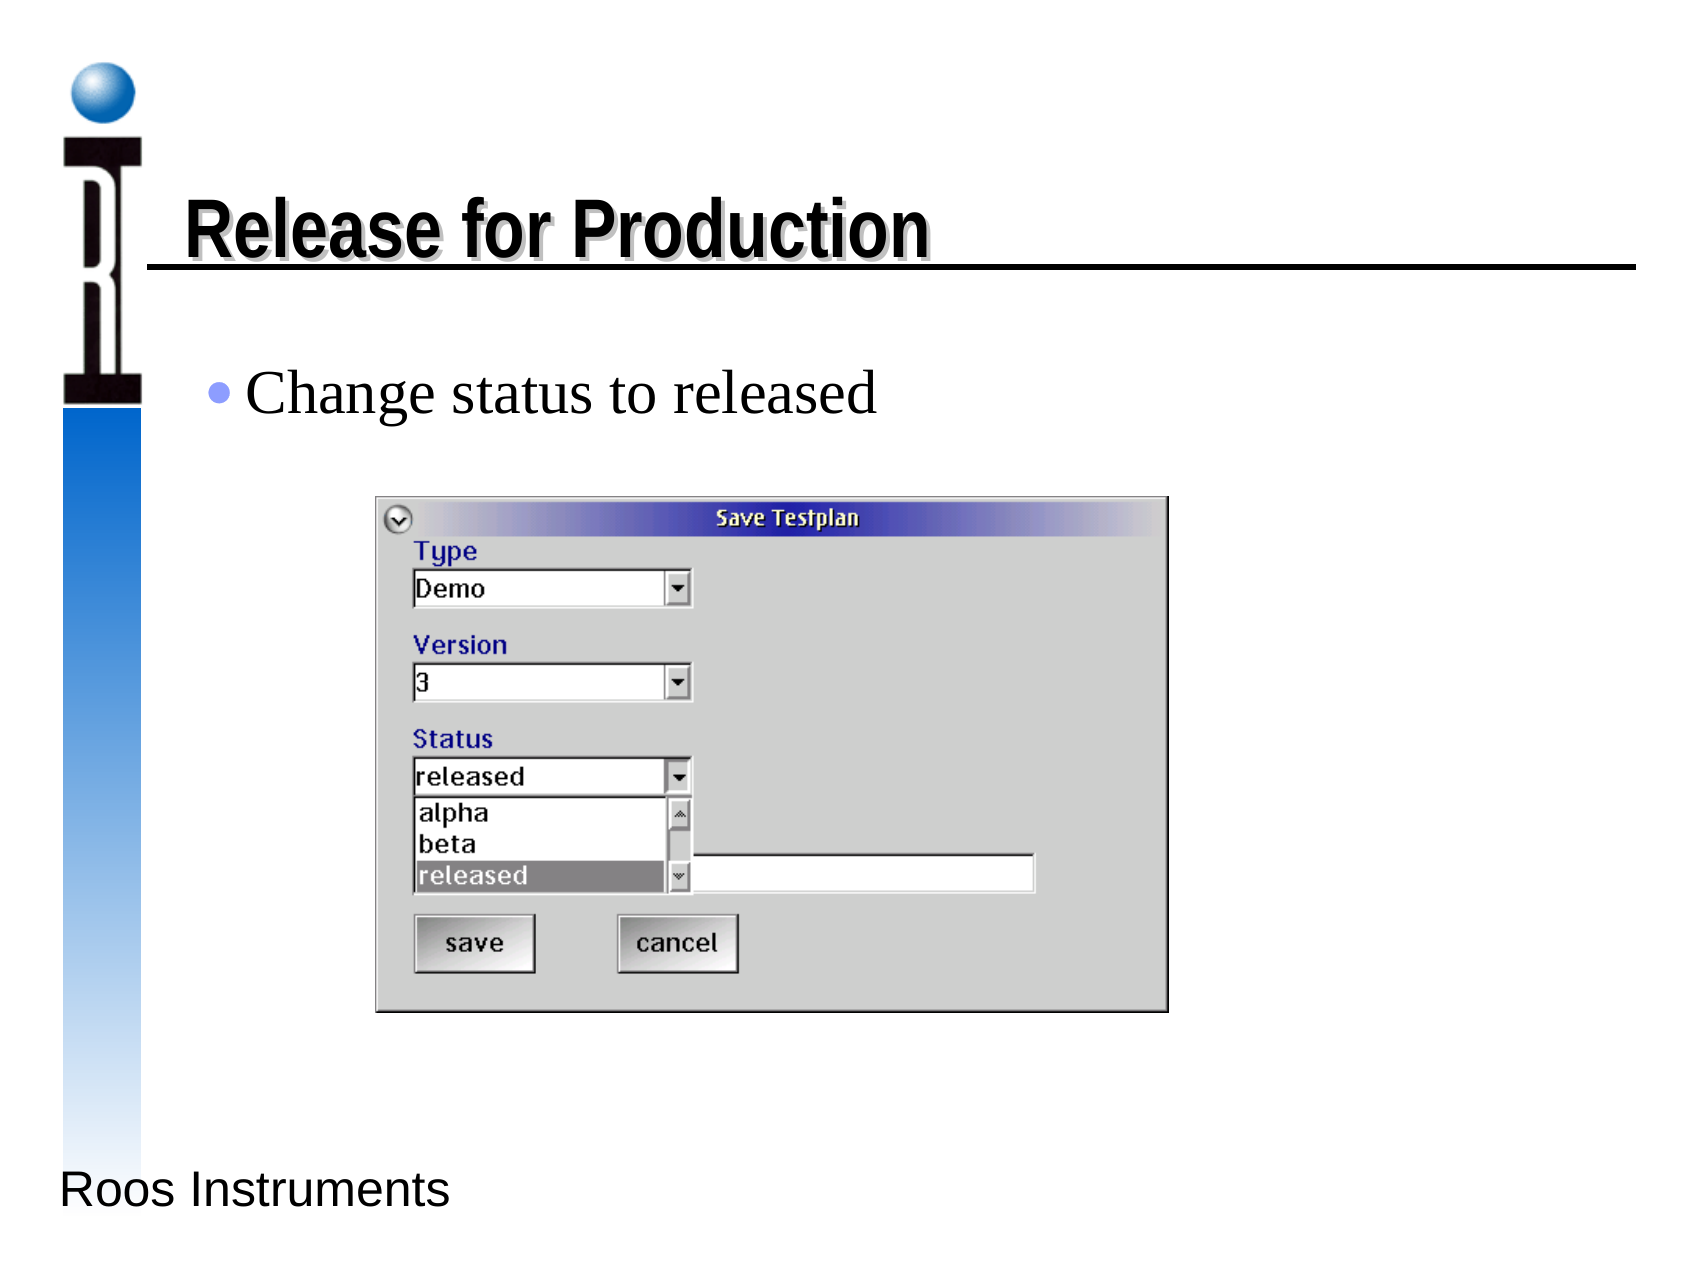

Release for Production
Change status to released